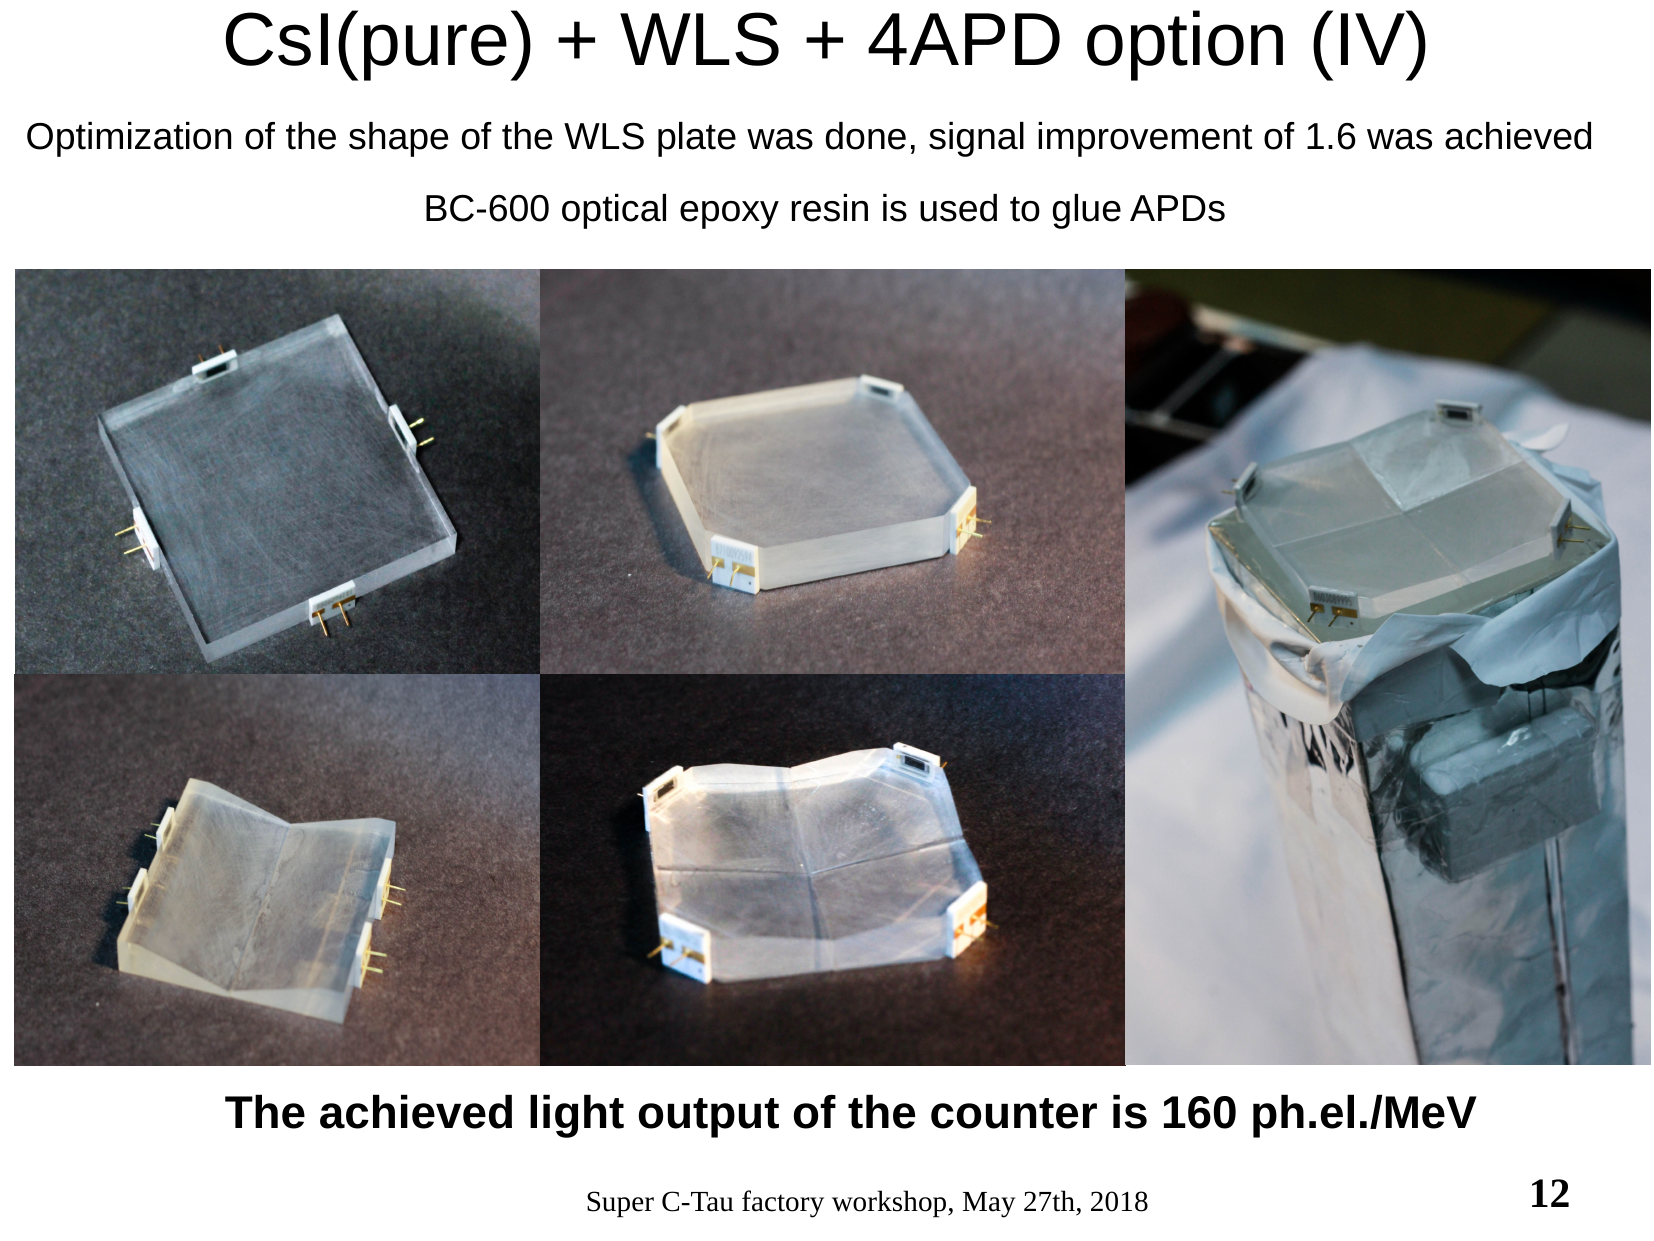

# CsI(pure) + WLS + 4APD option (IV)
Optimization of the shape of the WLS plate was done, signal improvement of 1.6 was achieved
BC-600 optical epoxy resin is used to glue APDs
The achieved light output of the counter is 160 ph.el./MeV
12
Super C-Tau factory workshop, May 27th, 2018